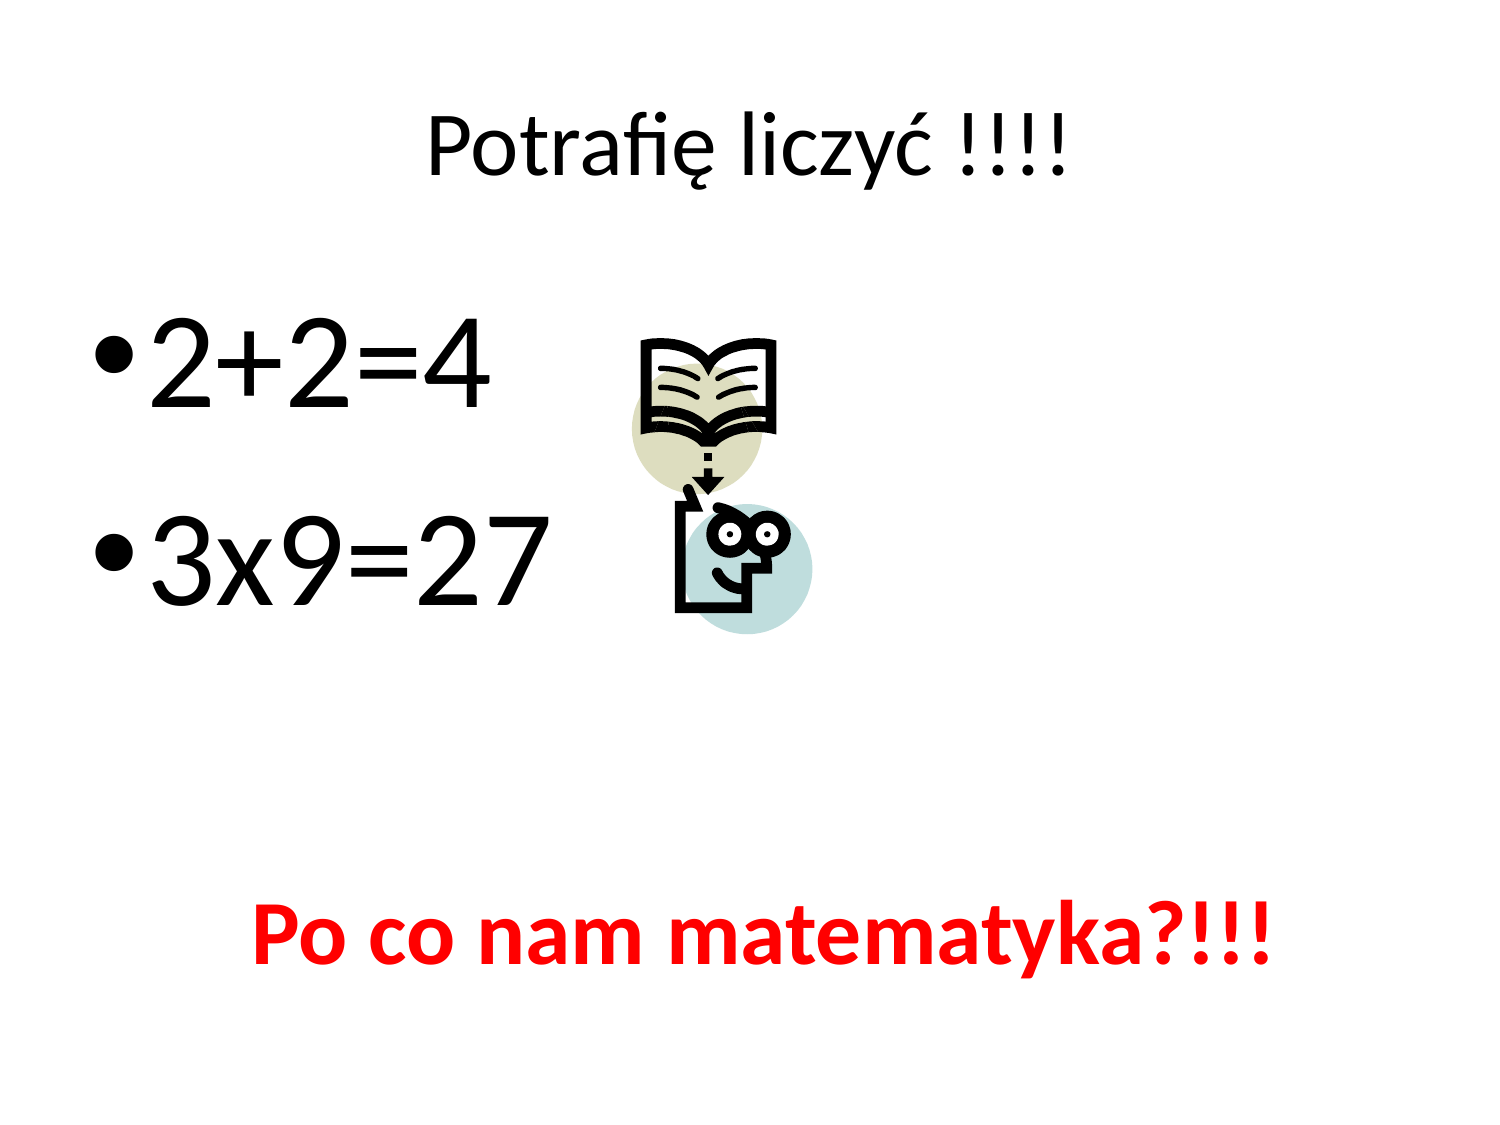

# Potrafię liczyć !!!!
2+2=4
3x9=27
Po co nam matematyka?!!!